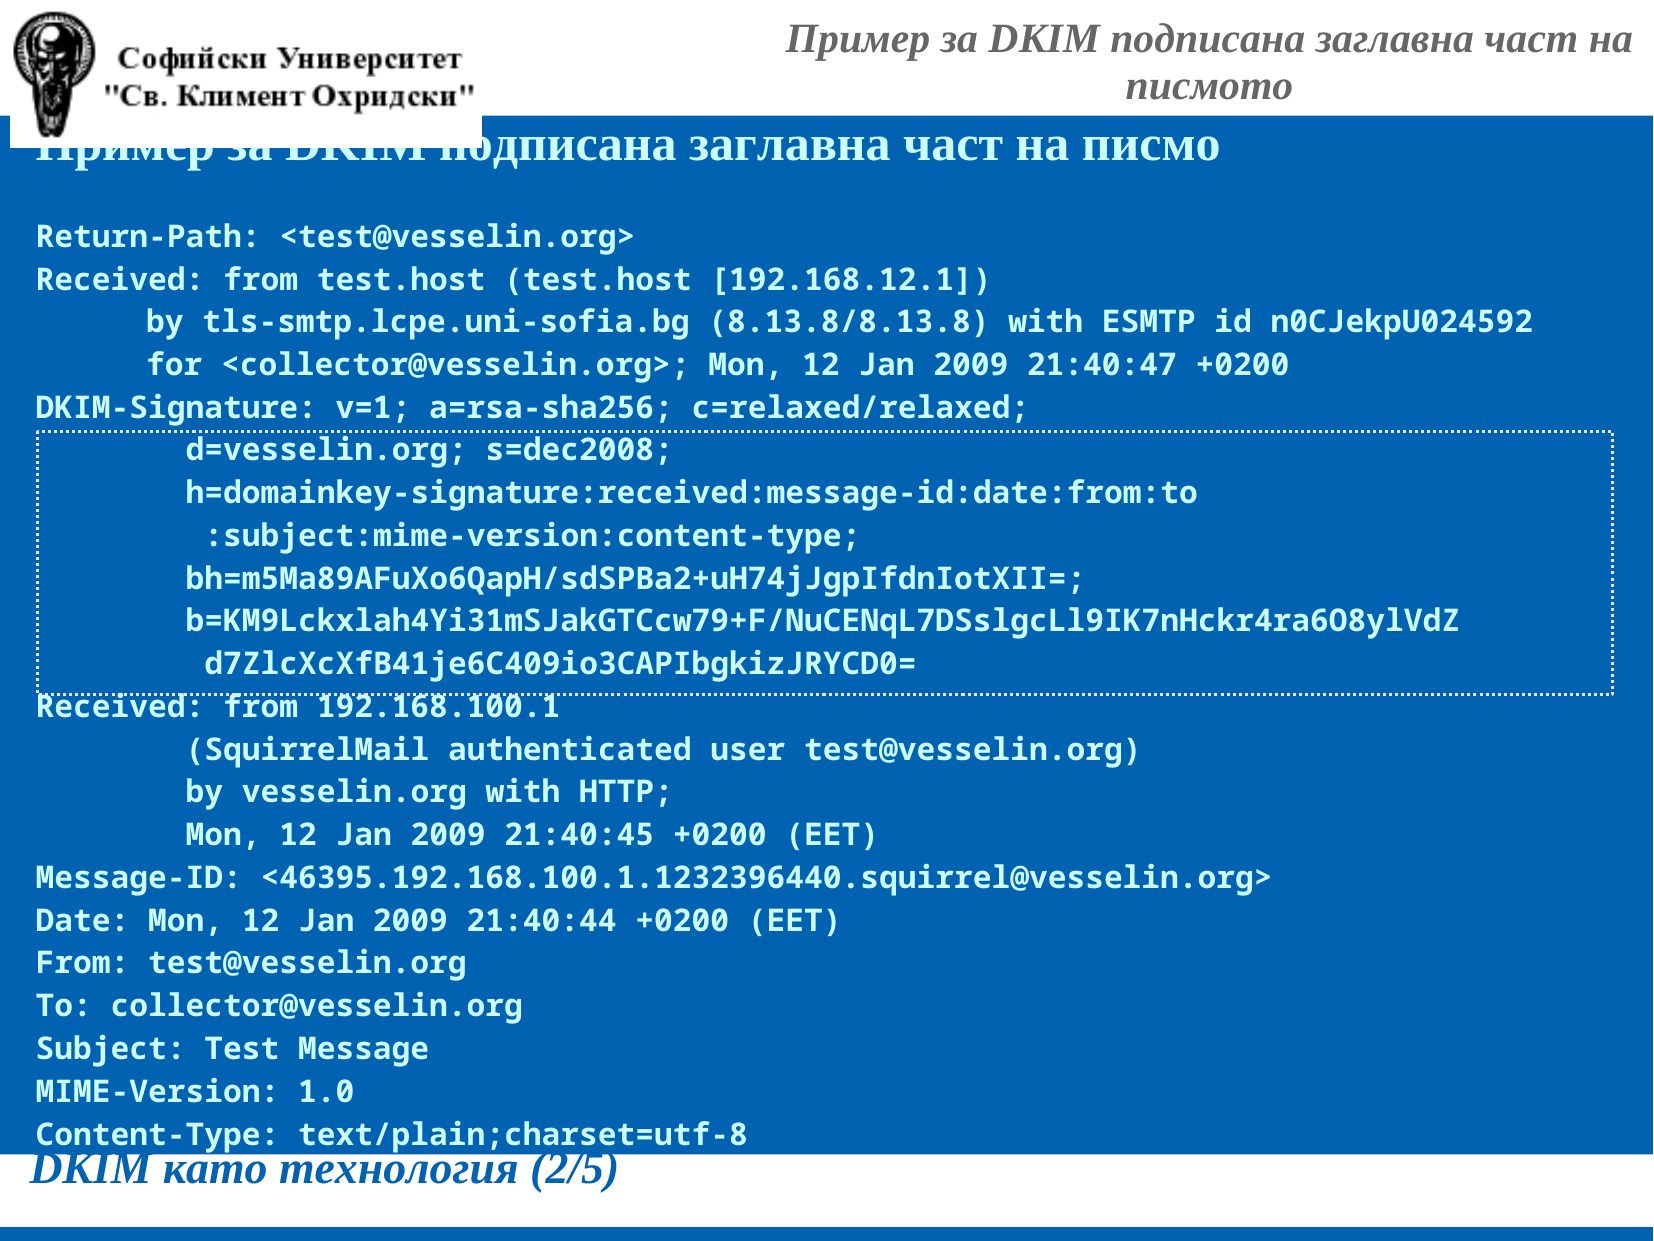

# Пример за DKIM подписана заглавна част на писмото
Пример за DKIM подписана заглавна част на писмо
Return-Path: <test@vesselin.org>
Received: from test.host (test.host [192.168.12.1])
	by tls-smtp.lcpe.uni-sofia.bg (8.13.8/8.13.8) with ESMTP id n0CJekpU024592
	for <collector@vesselin.org>; Mon, 12 Jan 2009 21:40:47 +0200
DKIM-Signature: v=1; a=rsa-sha256; c=relaxed/relaxed;
 d=vesselin.org; s=dec2008;
 h=domainkey-signature:received:message-id:date:from:to
 :subject:mime-version:content-type;
 bh=m5Ma89AFuXo6QapH/sdSPBa2+uH74jJgpIfdnIotXII=;
 b=KM9Lckxlah4Yi31mSJakGTCcw79+F/NuCENqL7DSslgcLl9IK7nHckr4ra6O8ylVdZ
 d7ZlcXcXfB41je6C409io3CAPIbgkizJRYCD0=
Received: from 192.168.100.1
 (SquirrelMail authenticated user test@vesselin.org)
 by vesselin.org with HTTP;
 Mon, 12 Jan 2009 21:40:45 +0200 (EET)
Message-ID: <46395.192.168.100.1.1232396440.squirrel@vesselin.org>
Date: Mon, 12 Jan 2009 21:40:44 +0200 (EET)
From: test@vesselin.org
To: collector@vesselin.org
Subject: Test Message
MIME-Version: 1.0
Content-Type: text/plain;charset=utf-8
DKIM като технология (2/5)